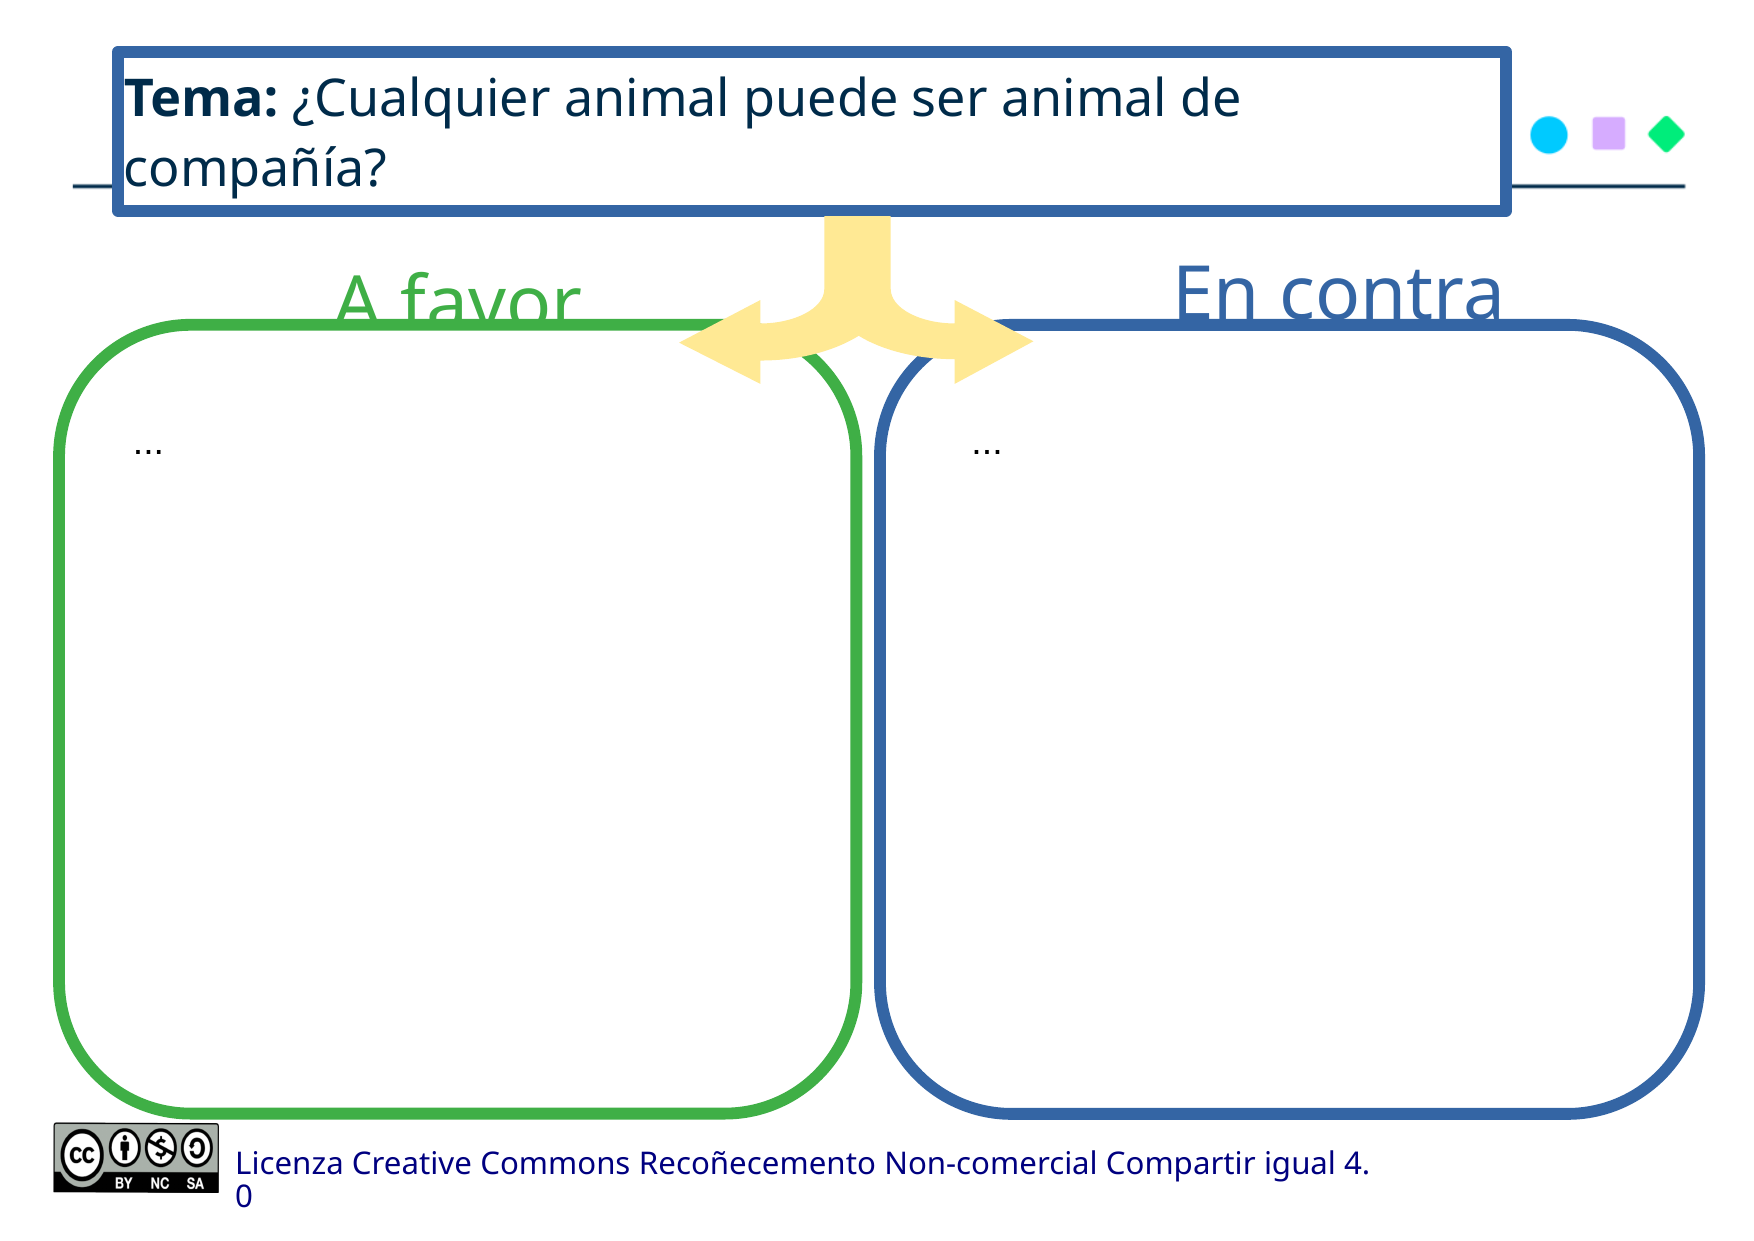

# Tema: ¿Cualquier animal puede ser animal de compañía?
En contra
A favor
...
...
Licenza Creative Commons Recoñecemento Non-comercial Compartir igual 4.0